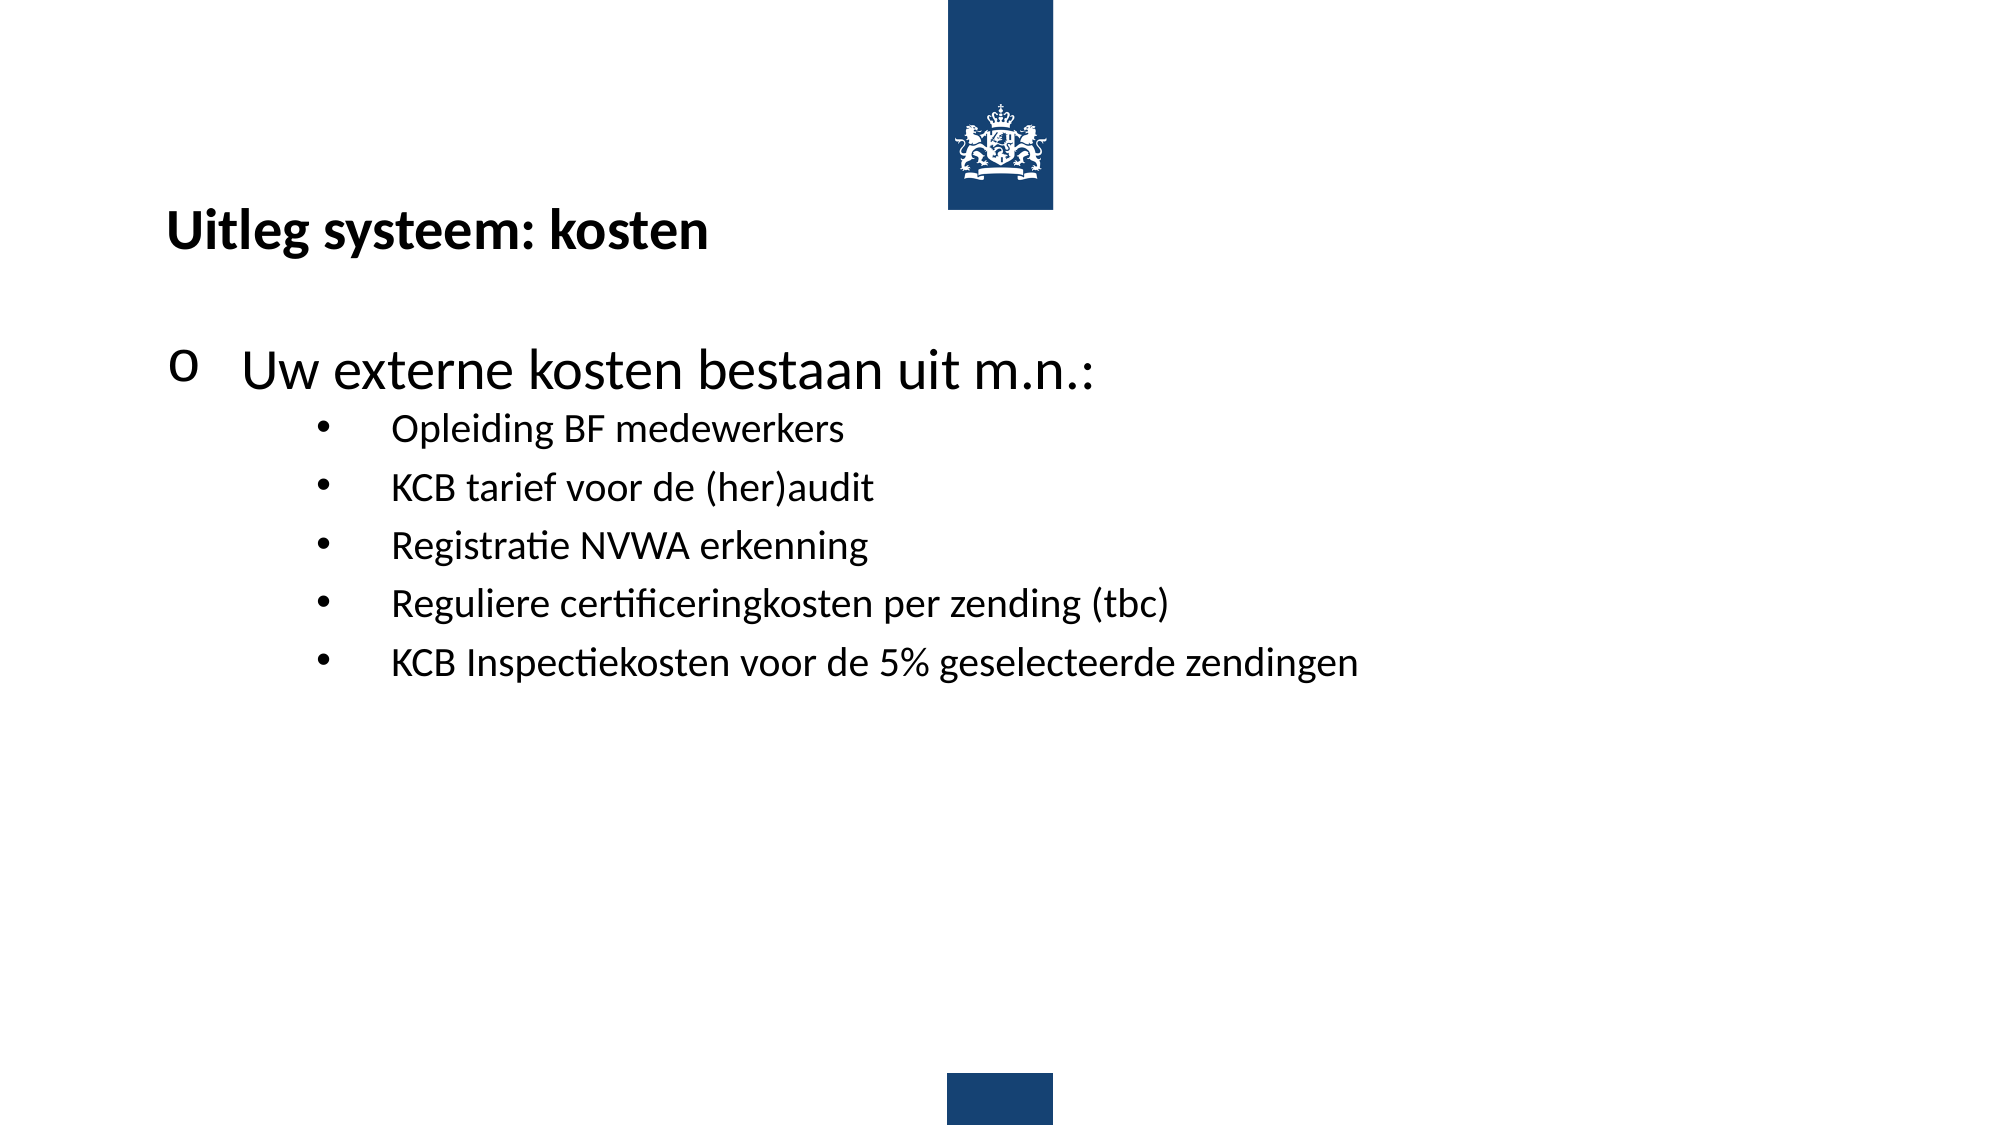

Uitleg systeem: kosten
Uw externe kosten bestaan uit m.n.:
Opleiding BF medewerkers
KCB tarief voor de (her)audit
Registratie NVWA erkenning
Reguliere certificeringkosten per zending (tbc)
KCB Inspectiekosten voor de 5% geselecteerde zendingen
#